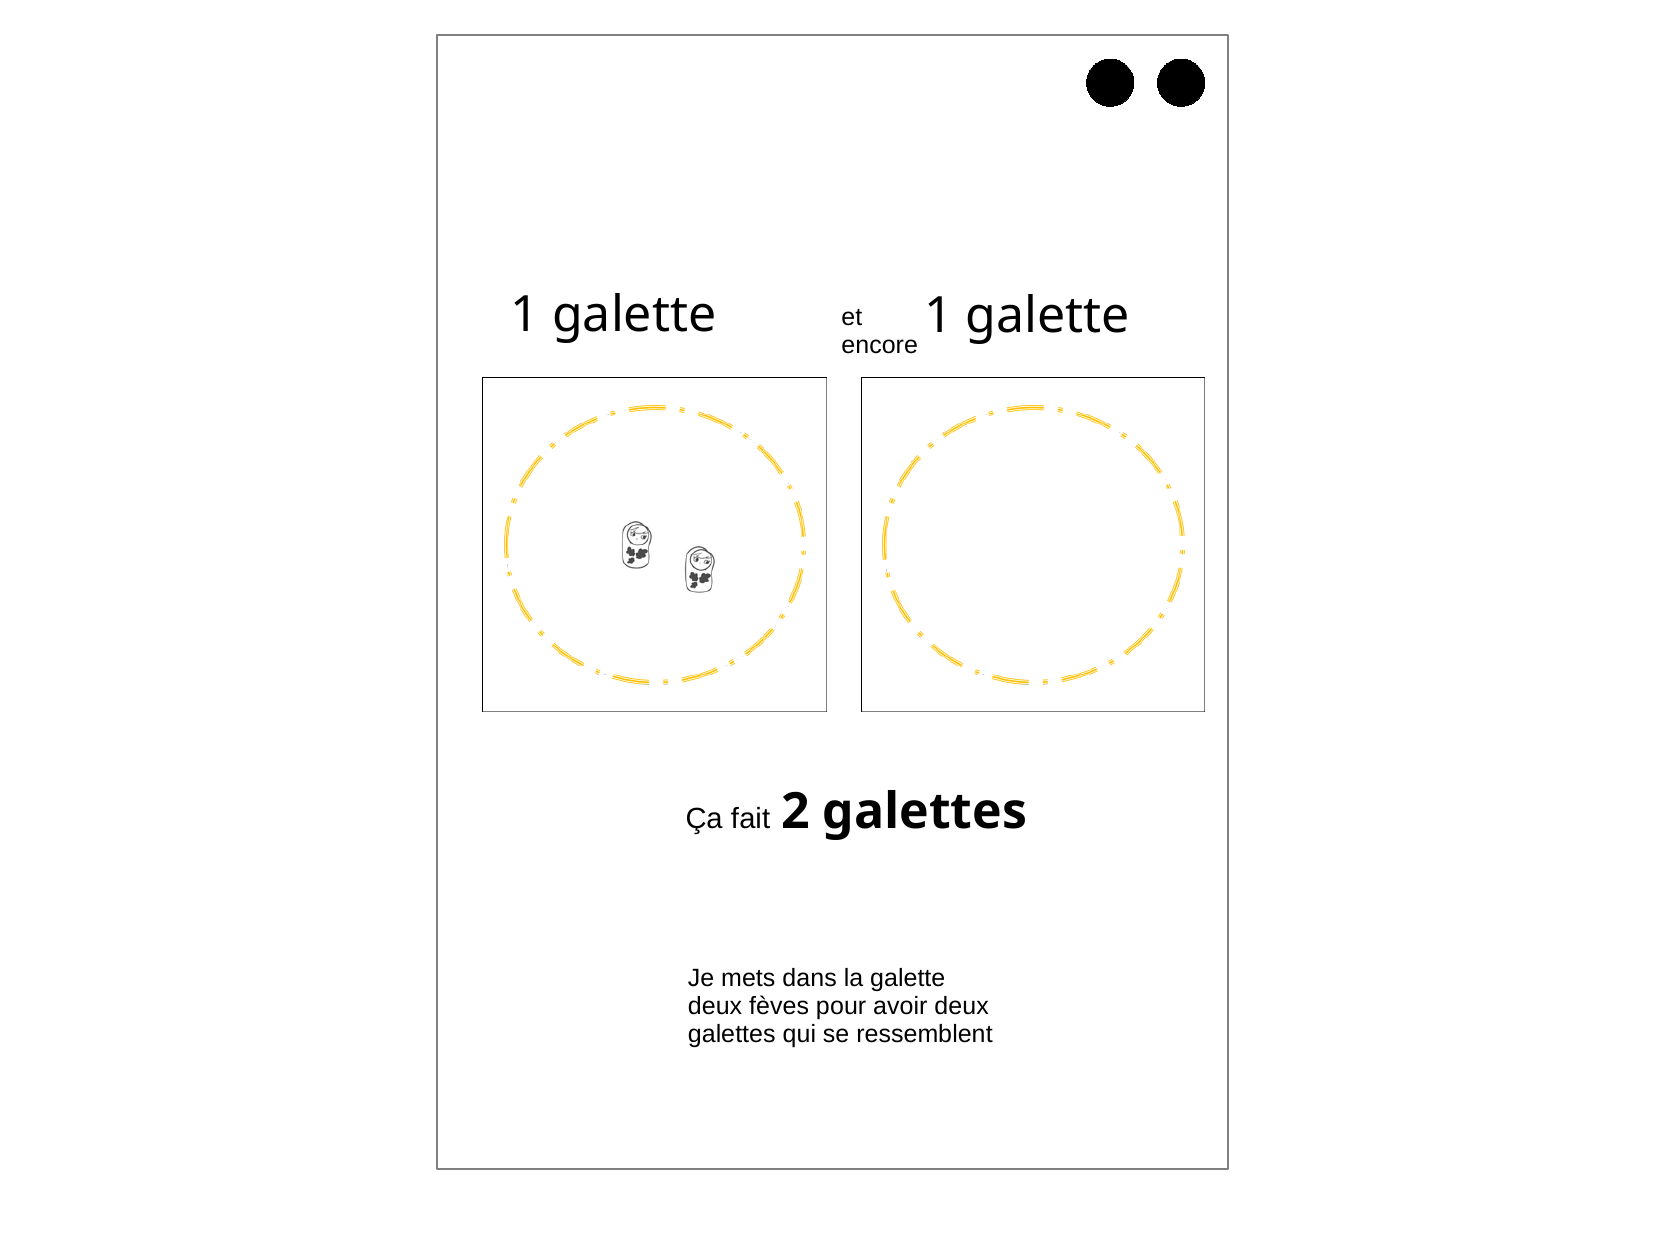

1 galette
1 galette
et encore
Ça fait 2 galettes
Je mets dans la galette deux fèves pour avoir deux galettes qui se ressemblent